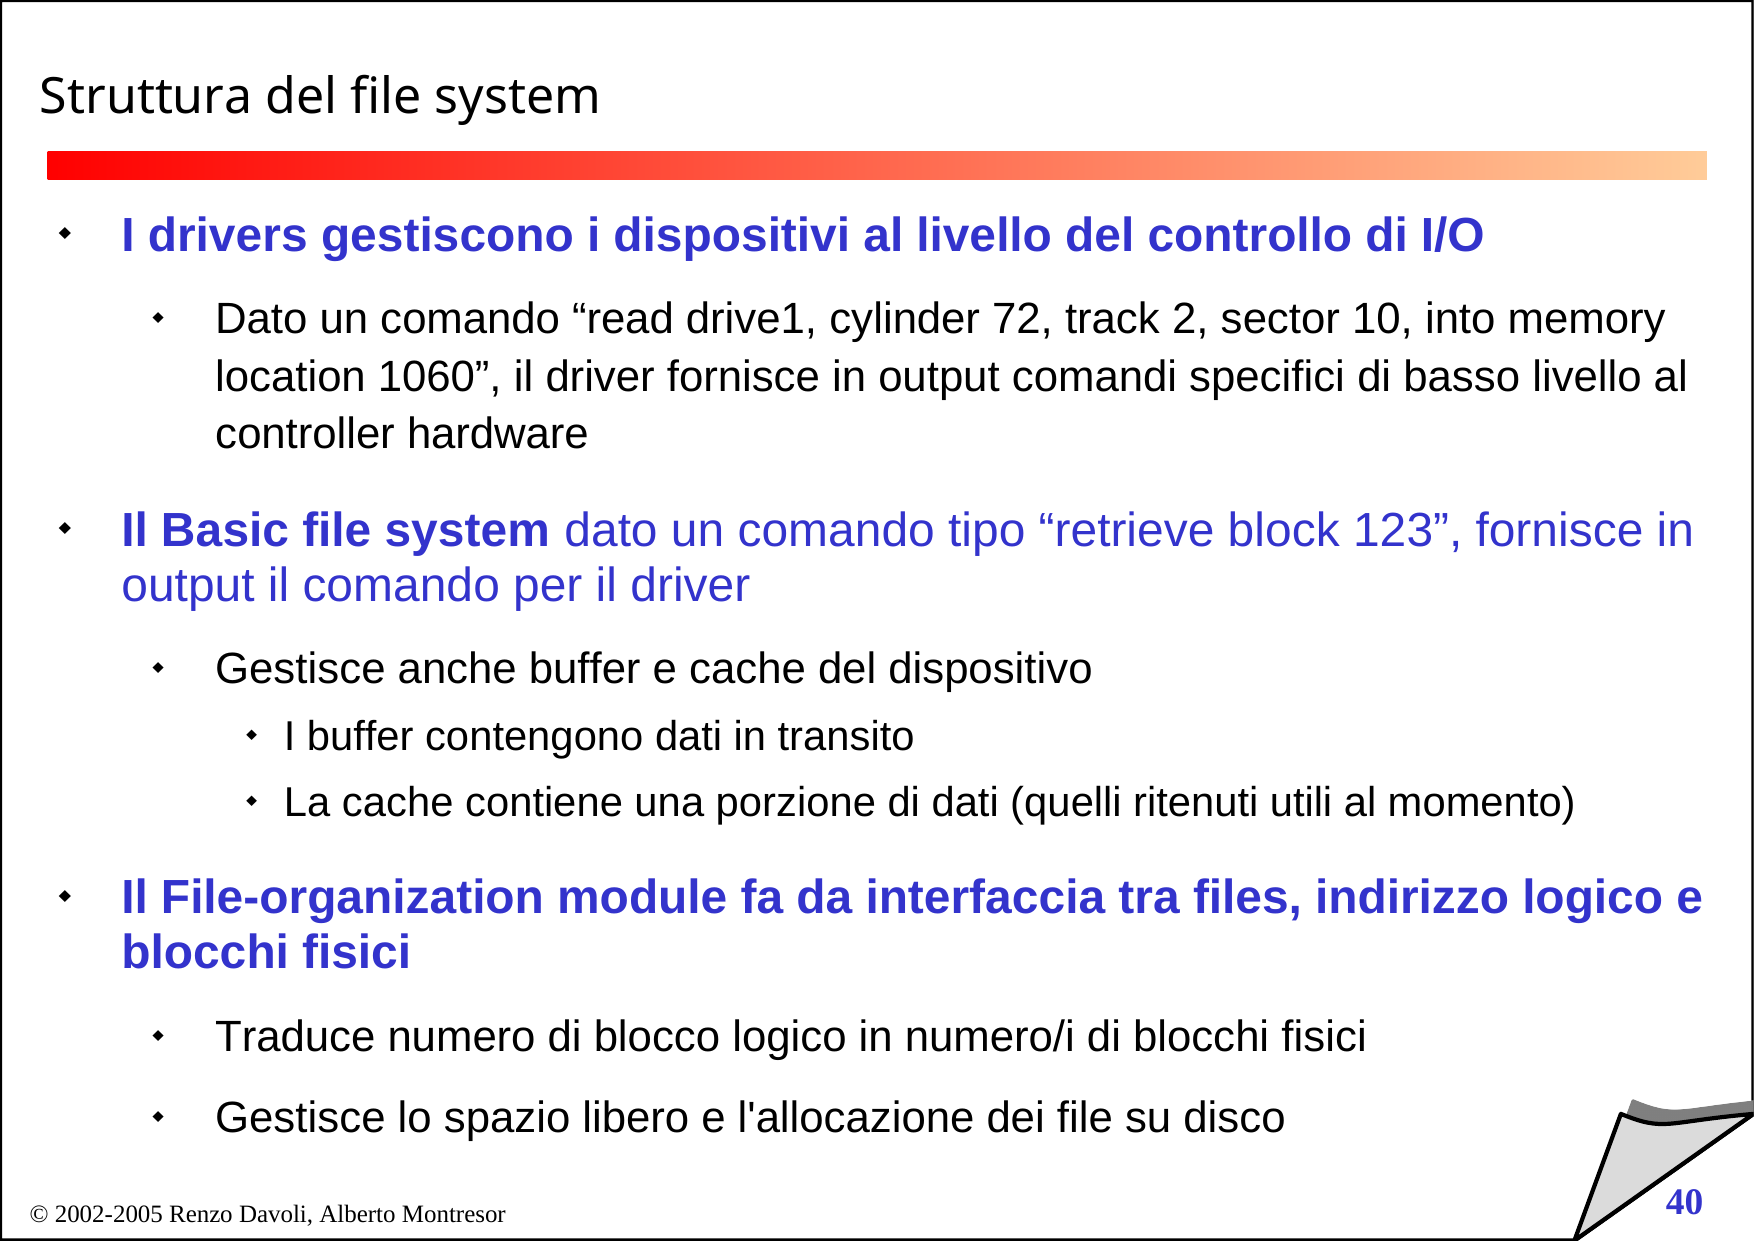

# Struttura del file system
I drivers gestiscono i dispositivi al livello del controllo di I/O
Dato un comando “read drive1, cylinder 72, track 2, sector 10, into memory location 1060”, il driver fornisce in output comandi specifici di basso livello al controller hardware
Il Basic file system dato un comando tipo “retrieve block 123”, fornisce in output il comando per il driver
Gestisce anche buffer e cache del dispositivo
I buffer contengono dati in transito
La cache contiene una porzione di dati (quelli ritenuti utili al momento)
Il File-organization module fa da interfaccia tra files, indirizzo logico e blocchi fisici
Traduce numero di blocco logico in numero/i di blocchi fisici
Gestisce lo spazio libero e l'allocazione dei file su disco